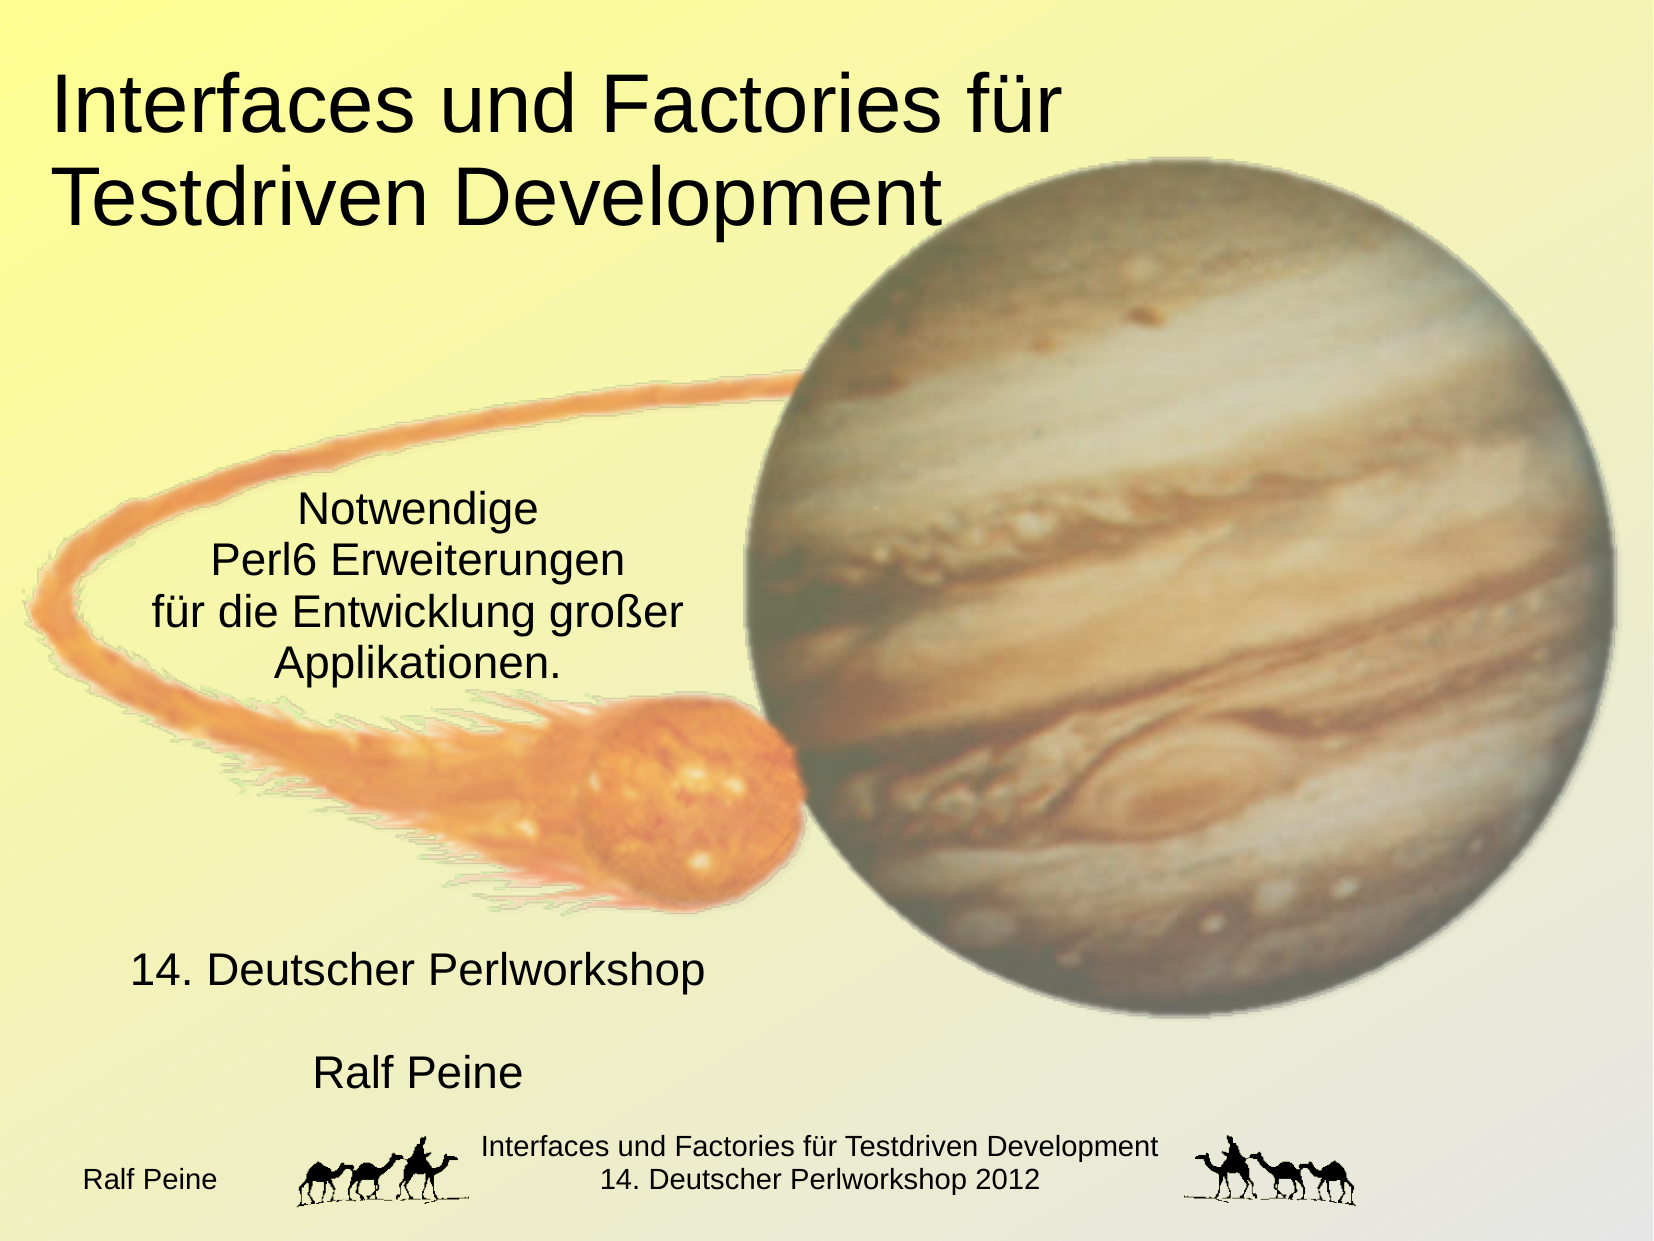

Interfaces und Factories für Testdriven Development
# Notwendige Perl6 Erweiterungen für die Entwicklung großer Applikationen. 14. Deutscher Perlworkshop Ralf Peine